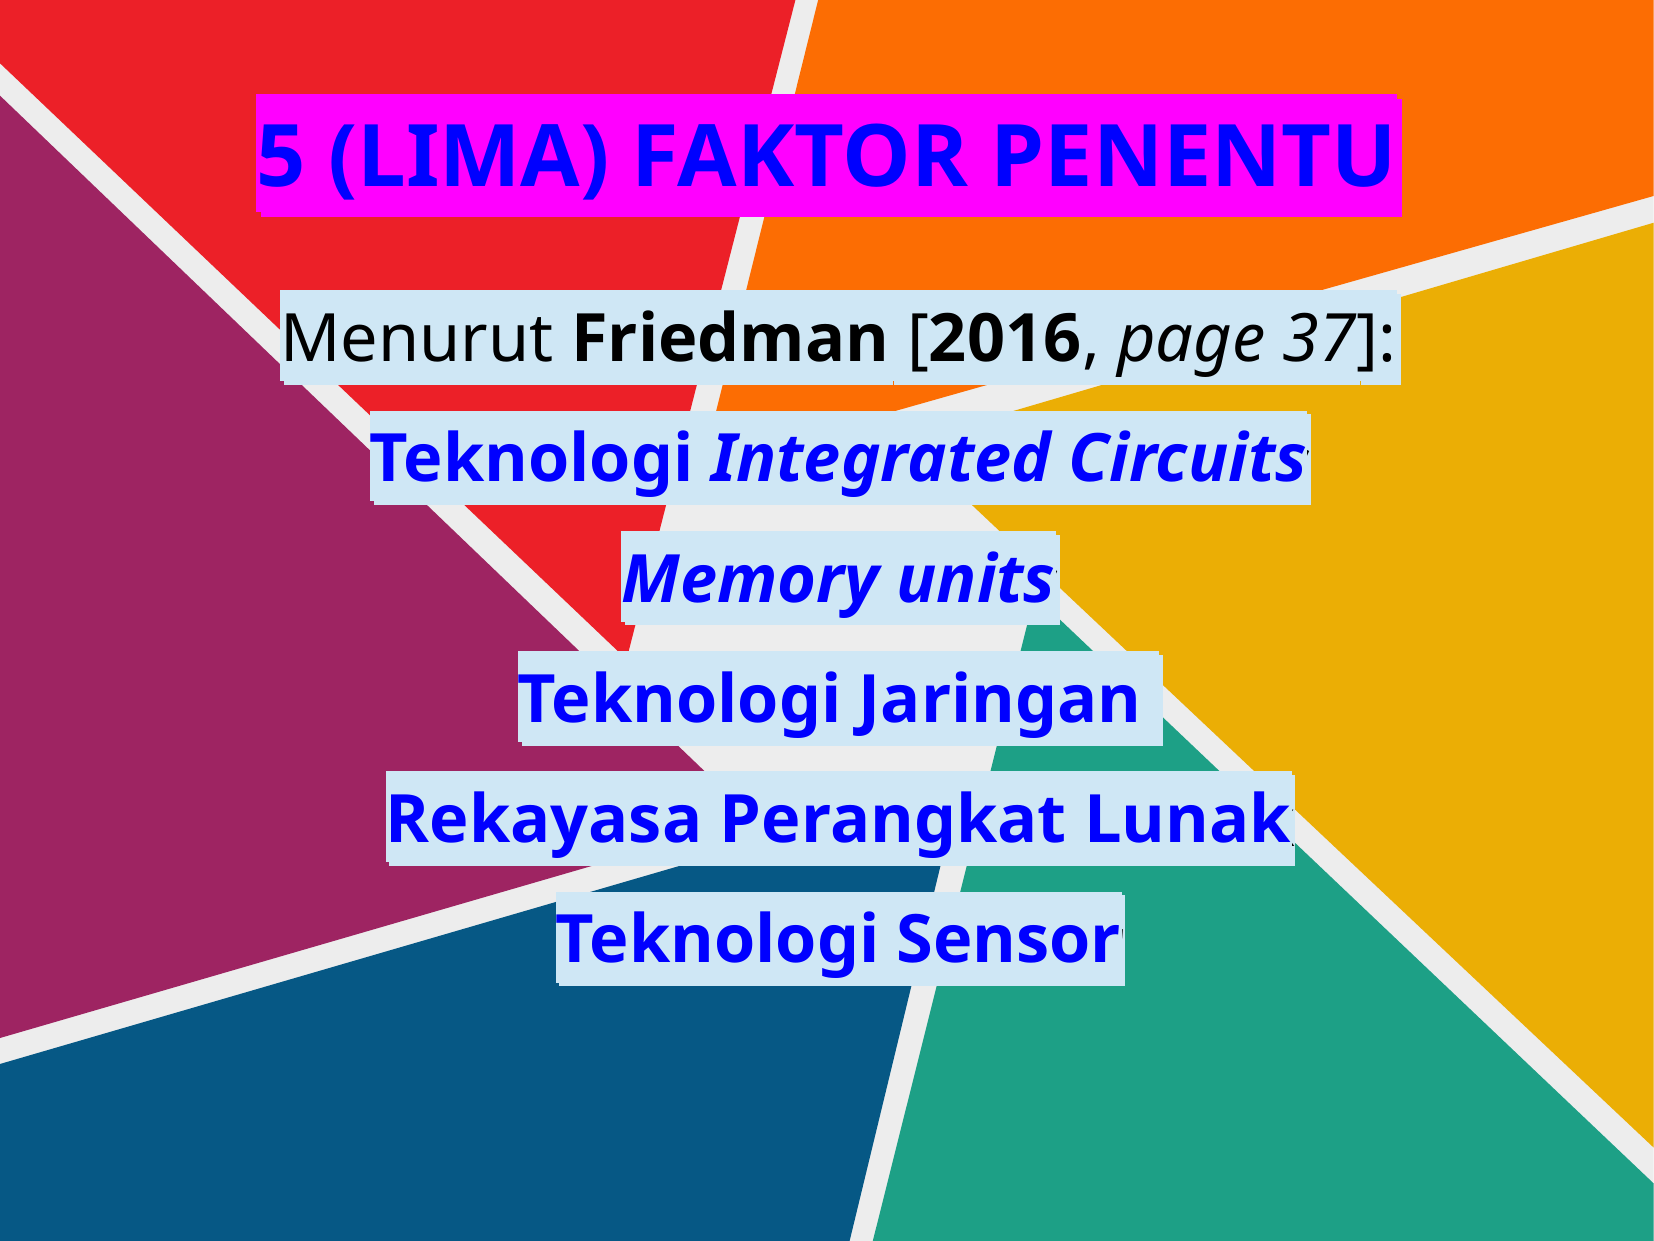

# 5 (LIMA) FAKTOR PENENTU
Menurut Friedman [2016, page 37]:
Teknologi Integrated Circuits
Memory units
Teknologi Jaringan
Rekayasa Perangkat Lunak
Teknologi Sensor